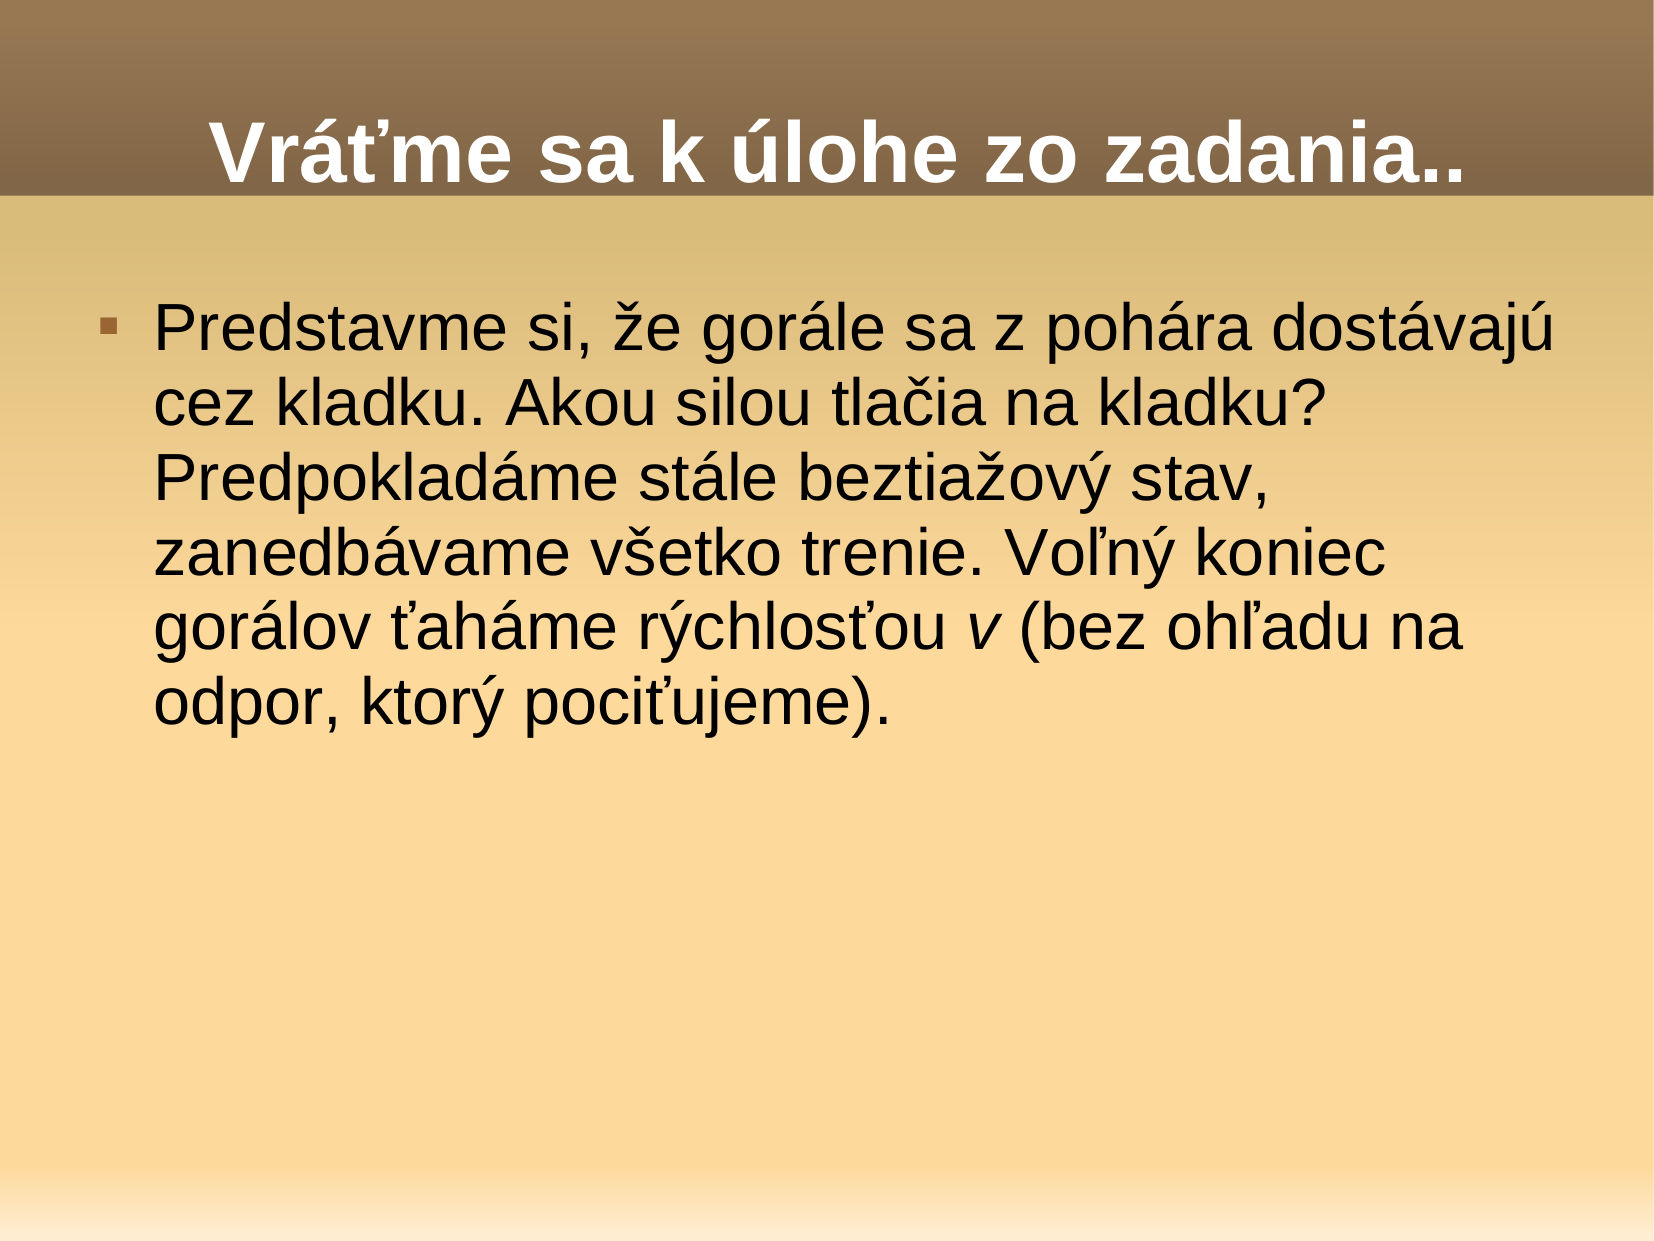

# Vráťme sa k úlohe zo zadania..
Predstavme si, že gorále sa z pohára dostávajú cez kladku. Akou silou tlačia na kladku? Predpokladáme stále beztiažový stav, zanedbávame všetko trenie. Voľný koniec gorálov ťaháme rýchlosťou v (bez ohľadu na odpor, ktorý pociťujeme).